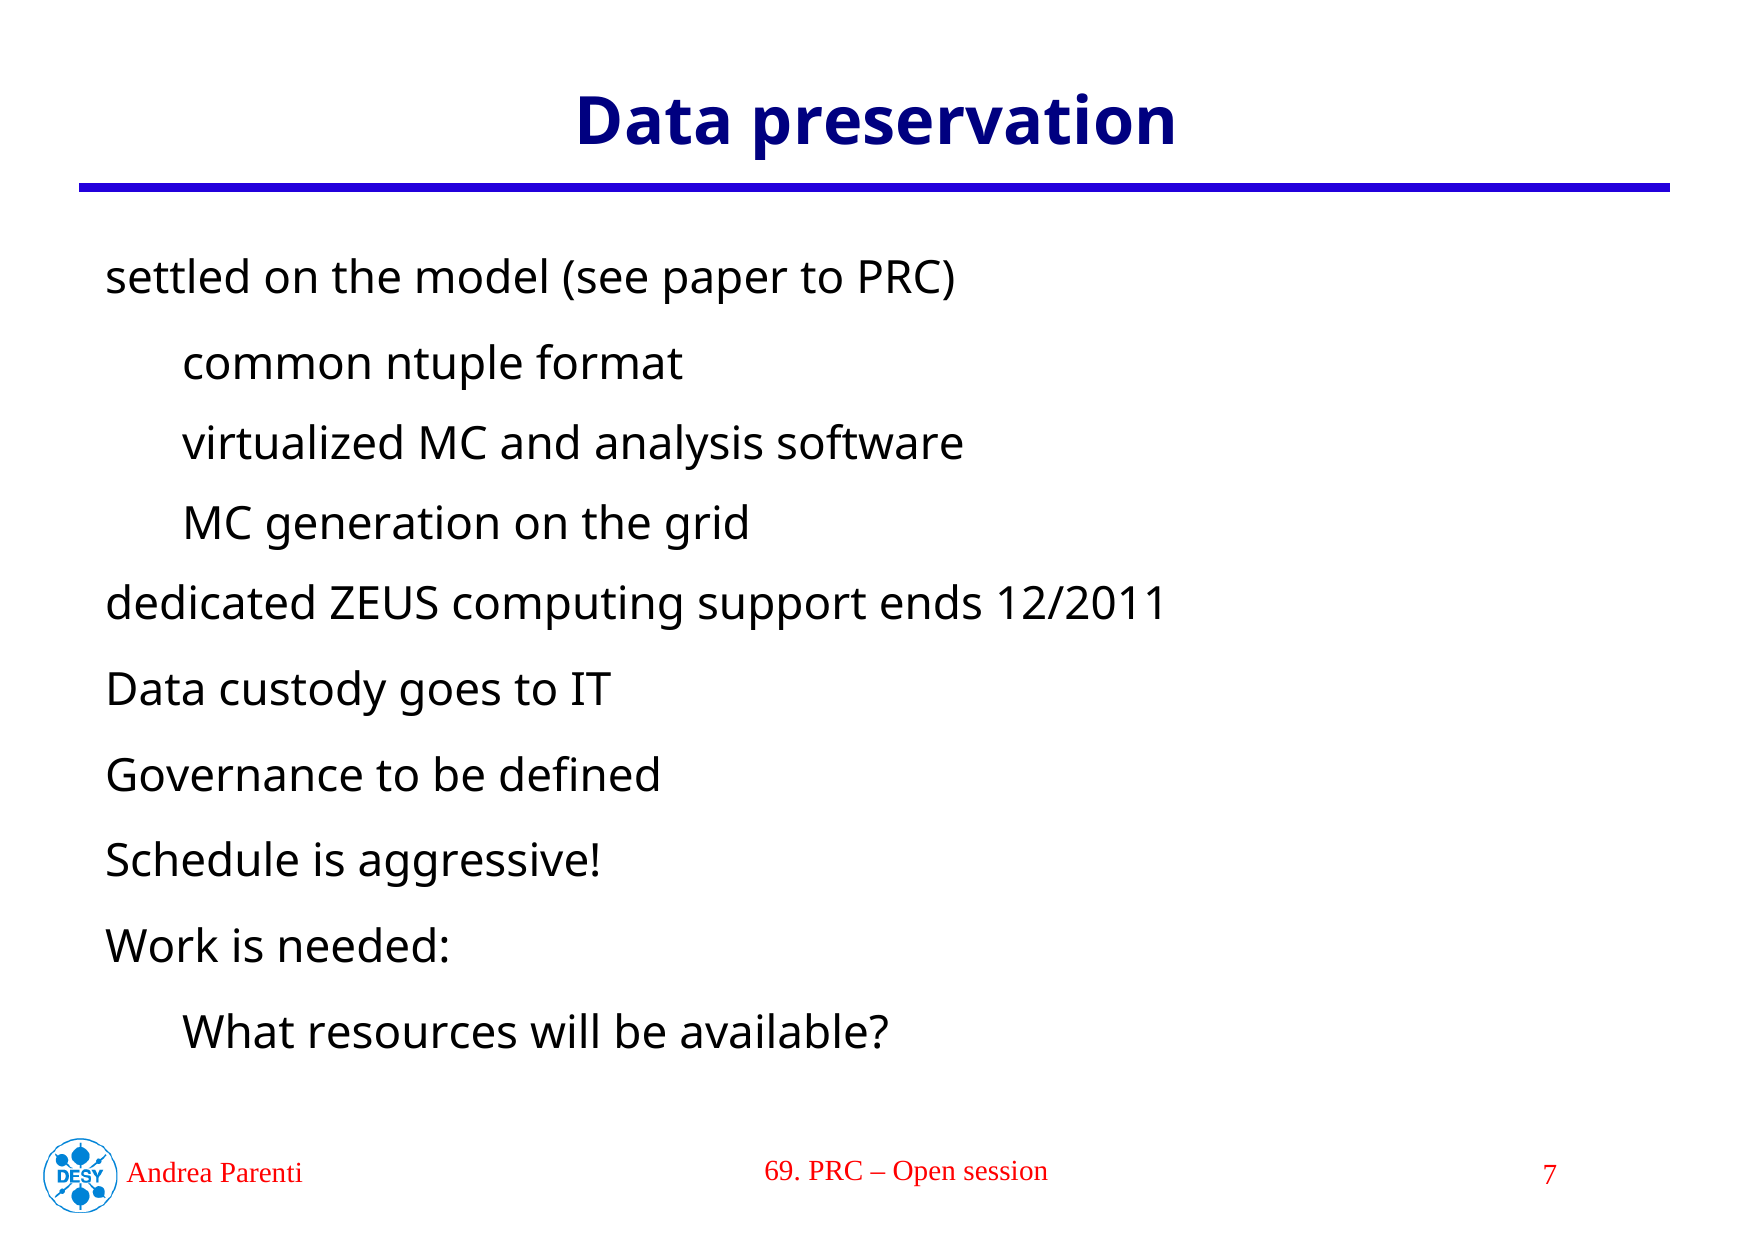

# Data preservation
settled on the model (see paper to PRC)
common ntuple format
virtualized MC and analysis software
MC generation on the grid
dedicated ZEUS computing support ends 12/2011
Data custody goes to IT
Governance to be defined
Schedule is aggressive!
Work is needed:
What resources will be available?